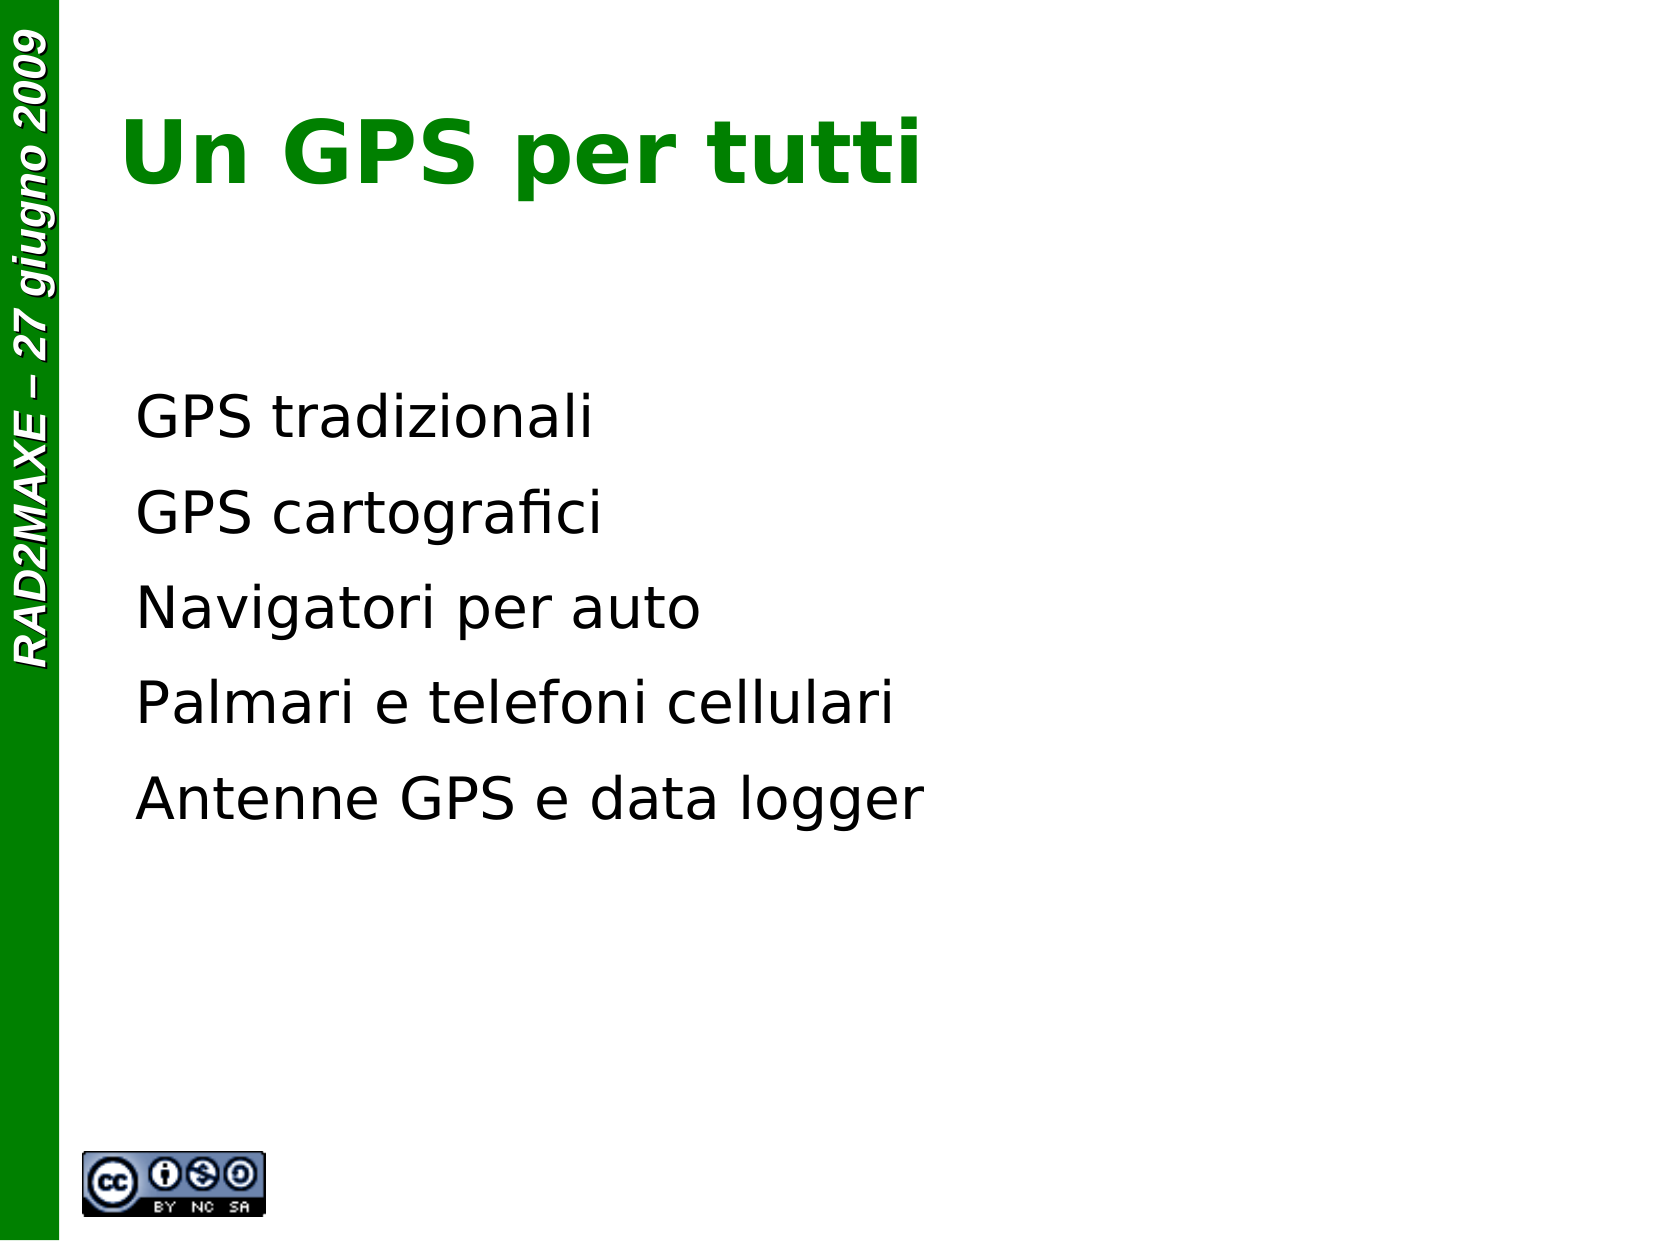

# Un GPS per tutti
GPS tradizionali
GPS cartografici
Navigatori per auto
Palmari e telefoni cellulari
Antenne GPS e data logger